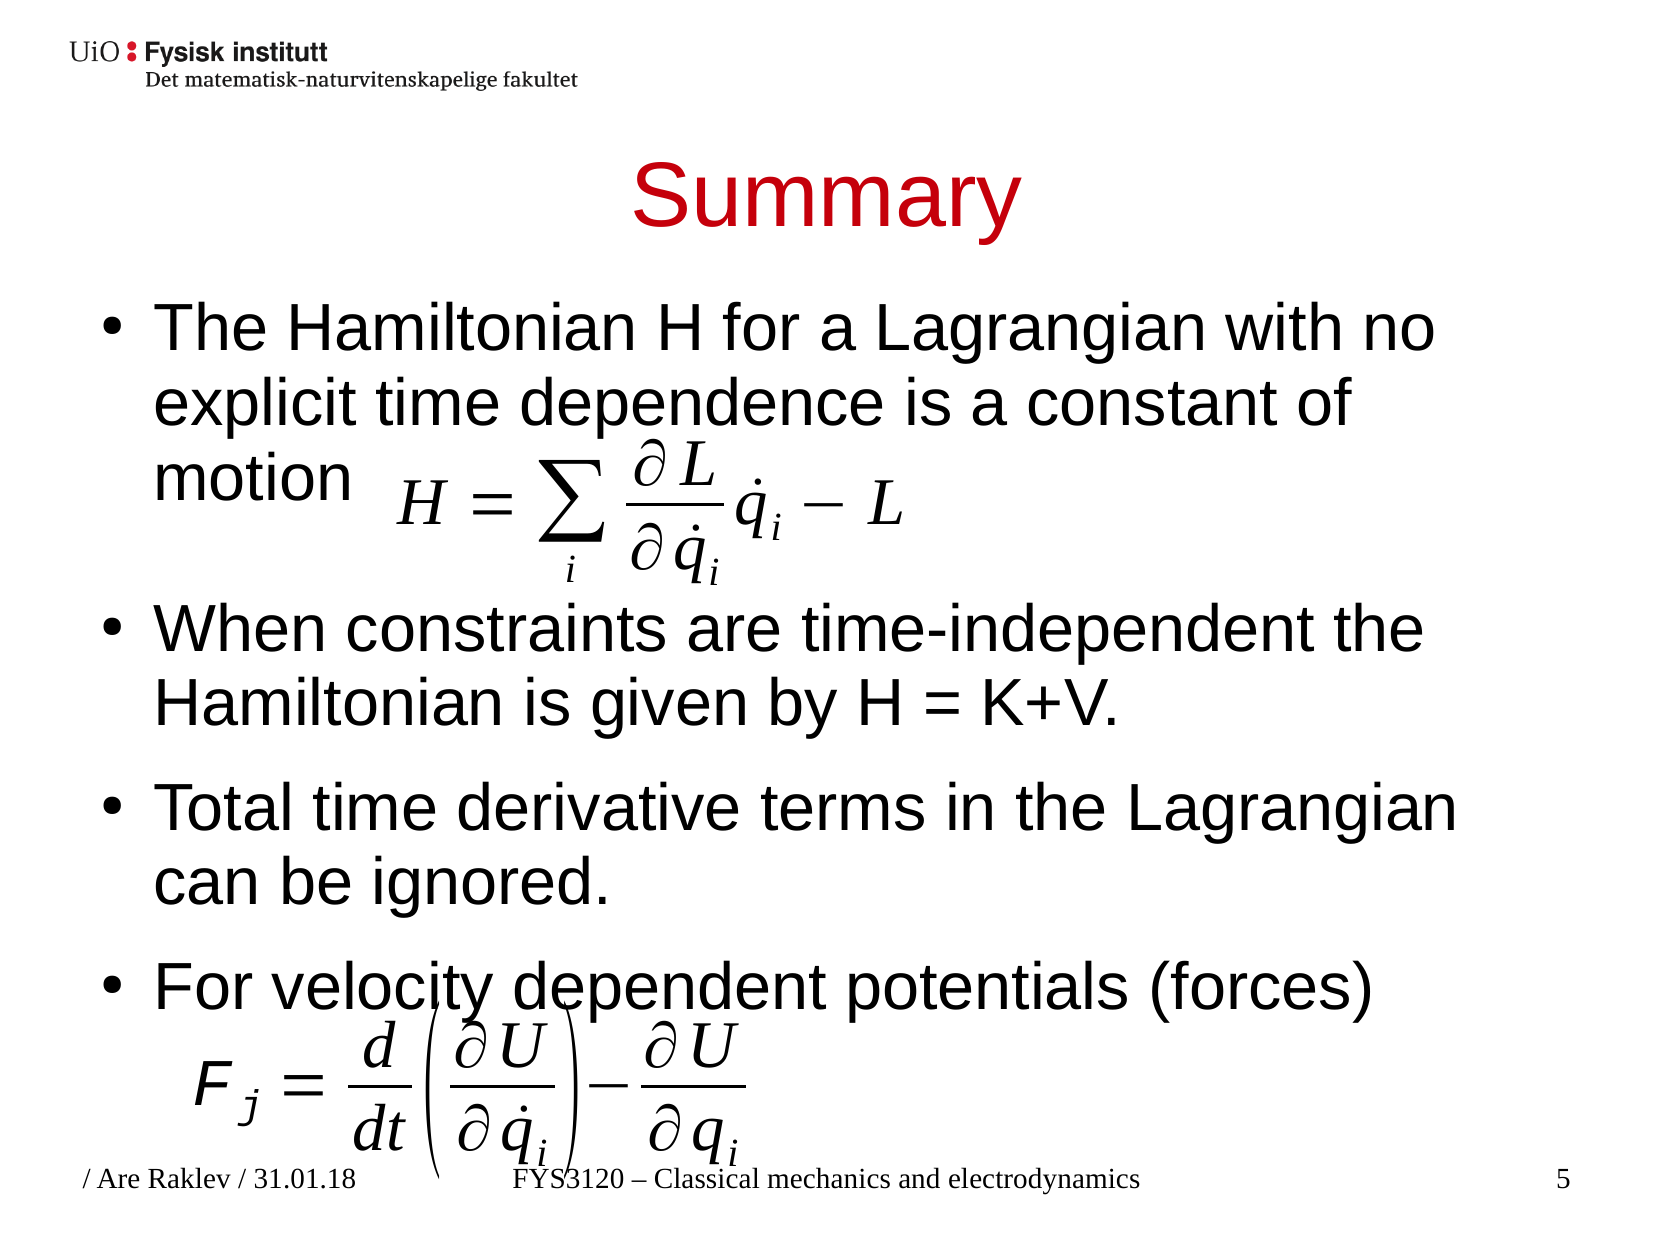

# Summary
The Hamiltonian H for a Lagrangian with no explicit time dependence is a constant of motion
When constraints are time-independent the Hamiltonian is given by H = K+V.
Total time derivative terms in the Lagrangian can be ignored.
For velocity dependent potentials (forces)
/ Are Raklev / 31.01.18
FYS3120 – Classical mechanics and electrodynamics
5